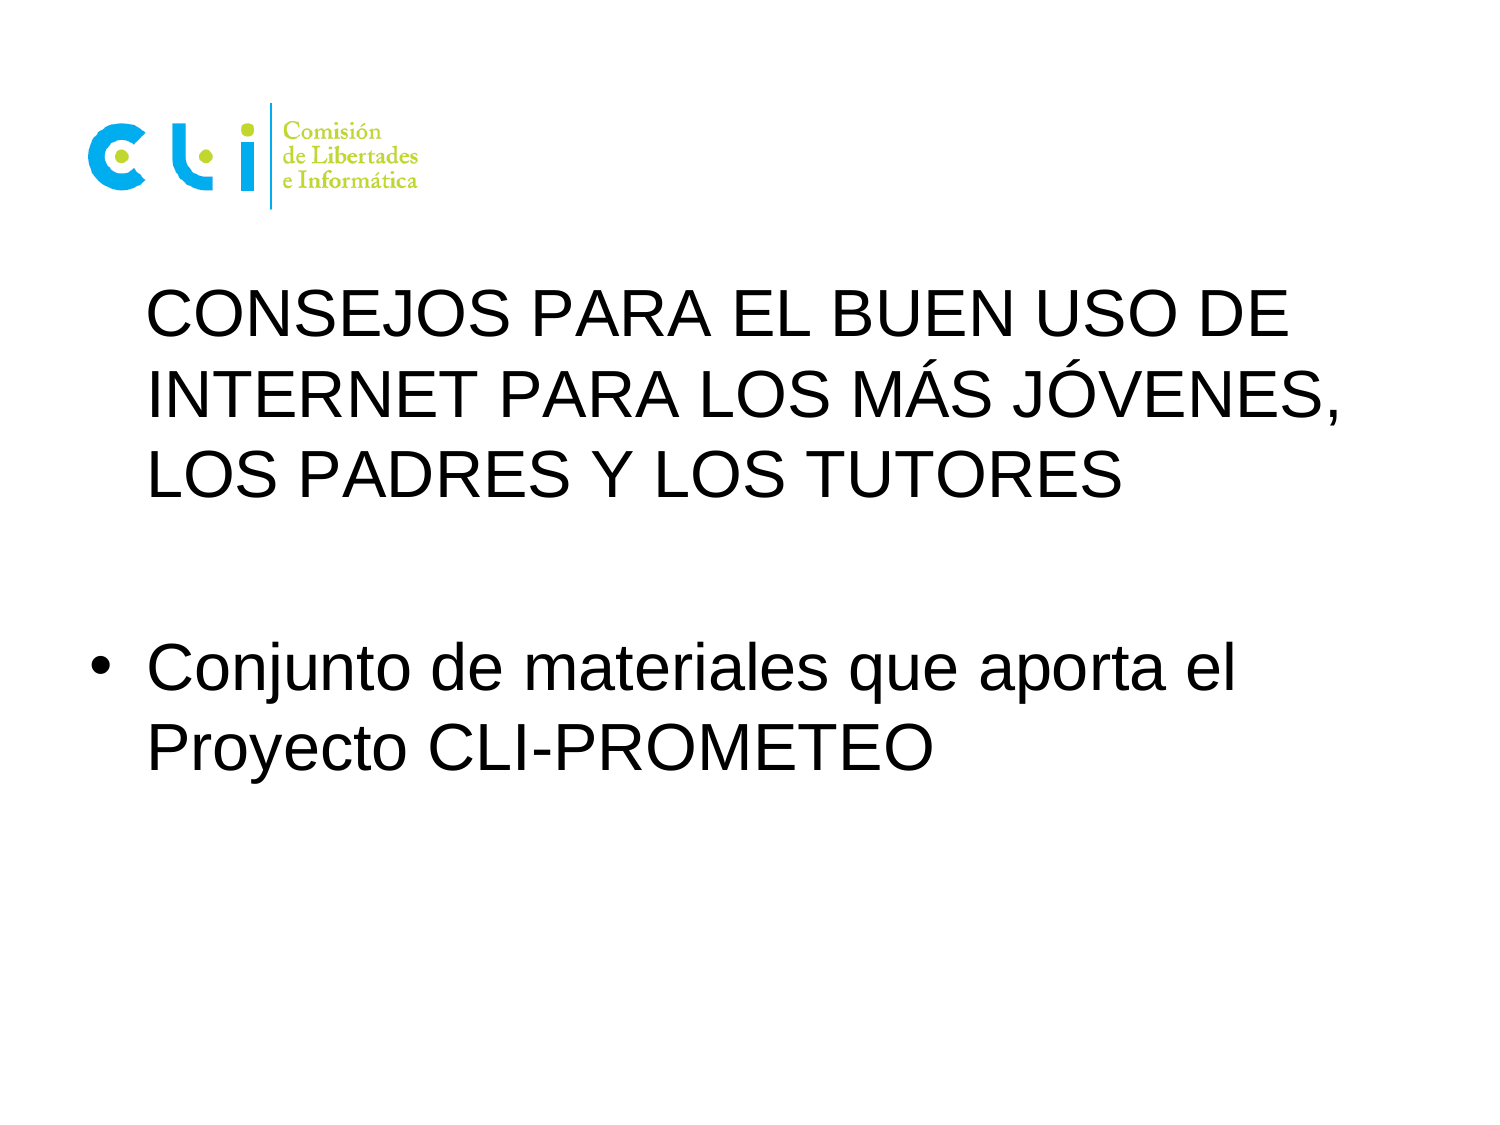

# CONSEJOS PARA EL BUEN USO DE INTERNET PARA LOS MÁS JÓVENES, LOS PADRES Y LOS TUTORES
Conjunto de materiales que aporta el Proyecto CLI-PROMETEO